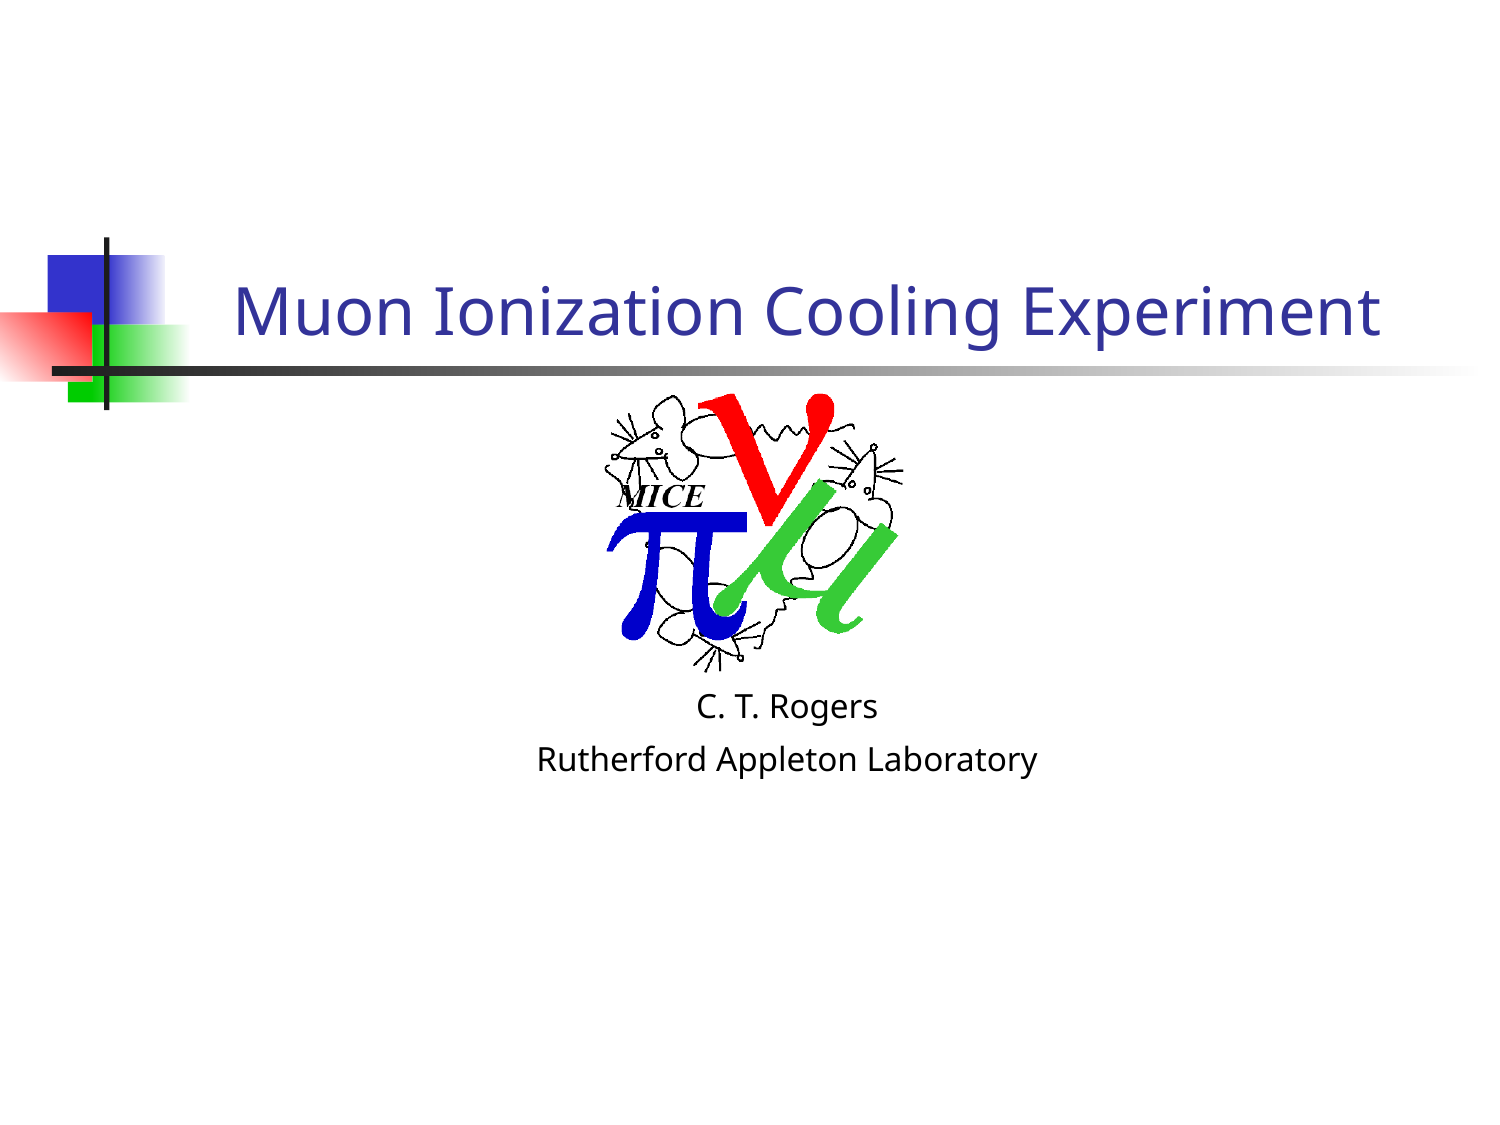

# Muon Ionization Cooling Experiment
C. T. Rogers
Rutherford Appleton Laboratory